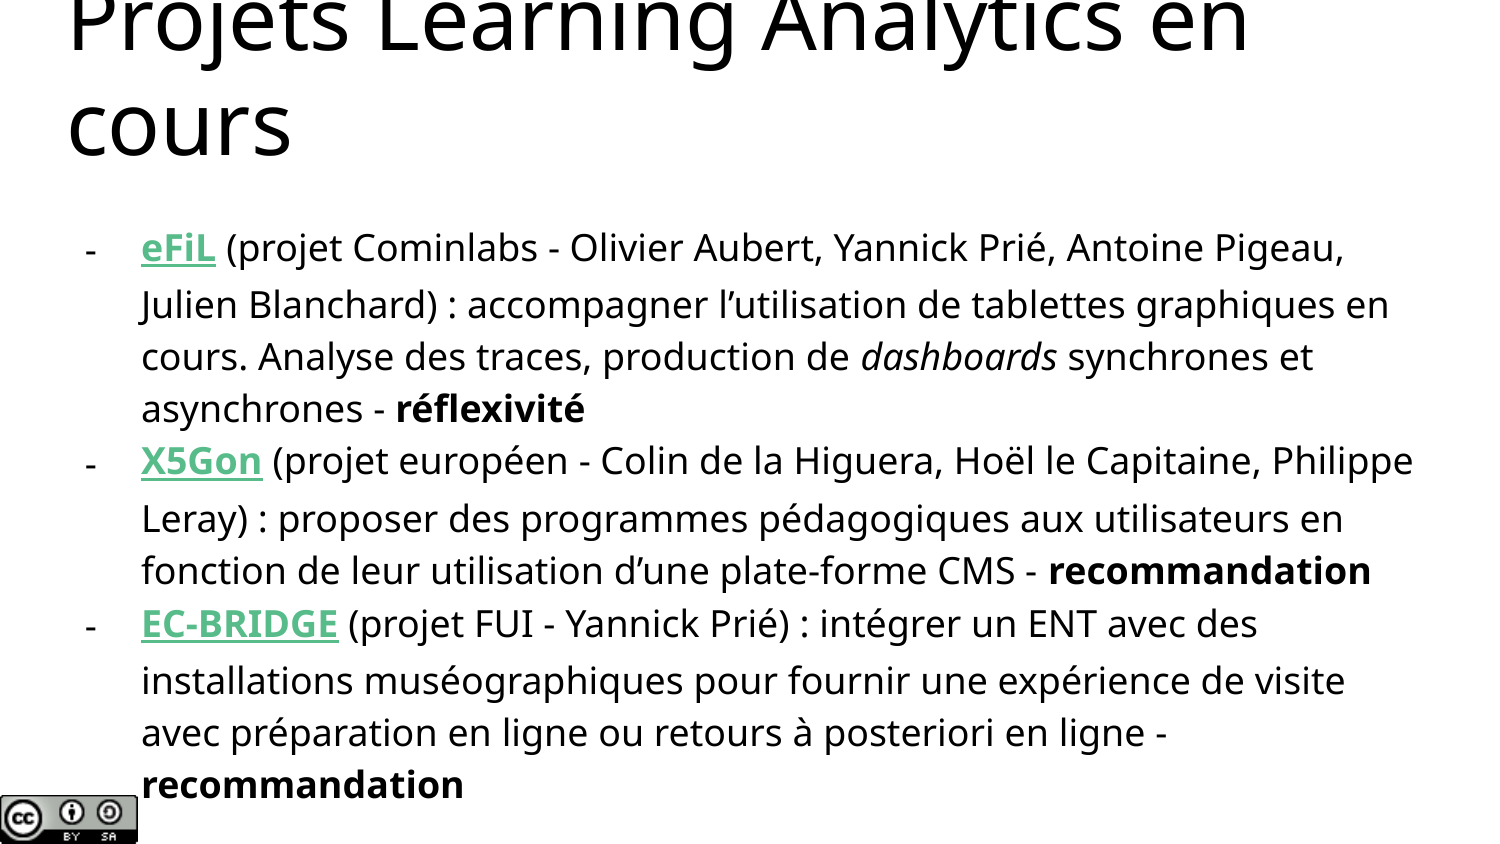

# Projets Learning Analytics en cours
eFiL (projet Cominlabs - Olivier Aubert, Yannick Prié, Antoine Pigeau, Julien Blanchard) : accompagner l’utilisation de tablettes graphiques en cours. Analyse des traces, production de dashboards synchrones et asynchrones - réflexivité
X5Gon (projet européen - Colin de la Higuera, Hoël le Capitaine, Philippe Leray) : proposer des programmes pédagogiques aux utilisateurs en fonction de leur utilisation d’une plate-forme CMS - recommandation
EC-BRIDGE (projet FUI - Yannick Prié) : intégrer un ENT avec des installations muséographiques pour fournir une expérience de visite avec préparation en ligne ou retours à posteriori en ligne - recommandation